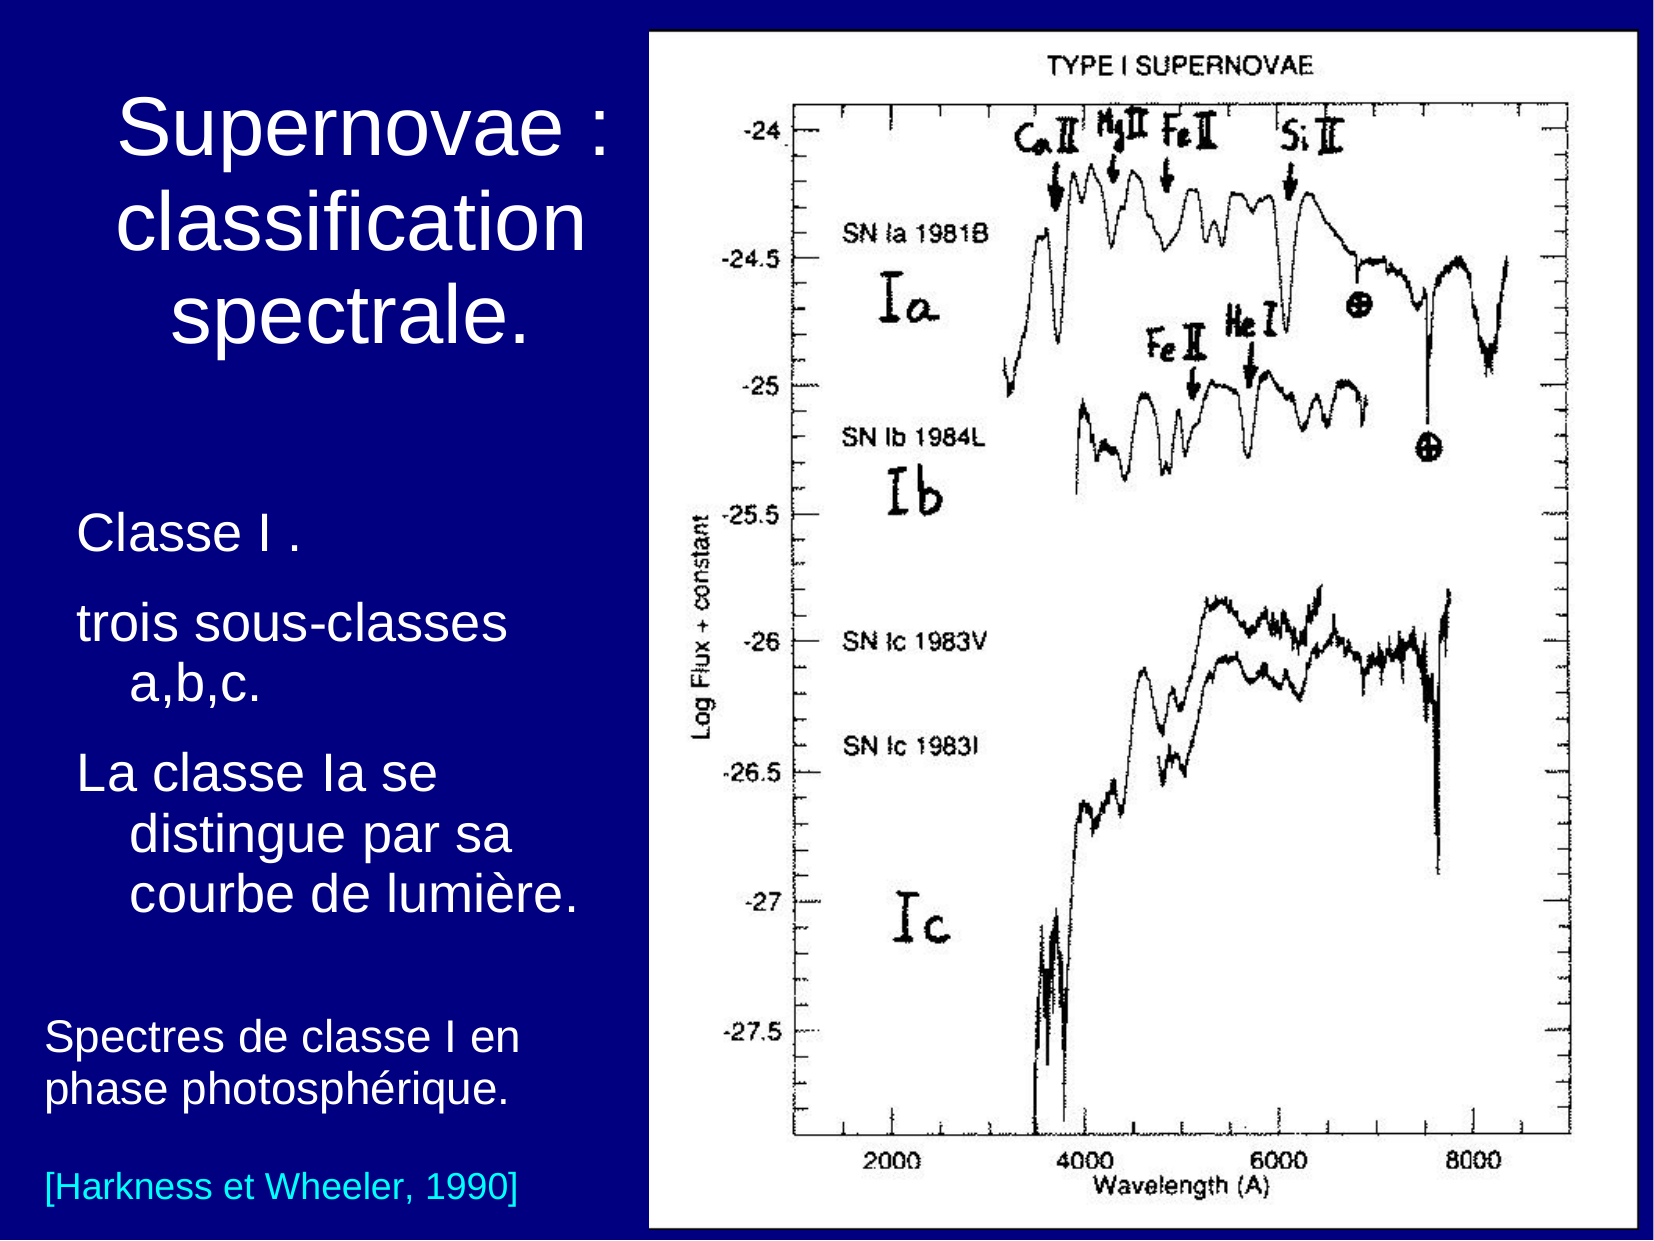

# Supernovae : classification spectrale.
Classe I .
trois sous-classes a,b,c.
La classe Ia se distingue par sa courbe de lumière.
Spectres de classe I en phase photosphérique.
[Harkness et Wheeler, 1990]